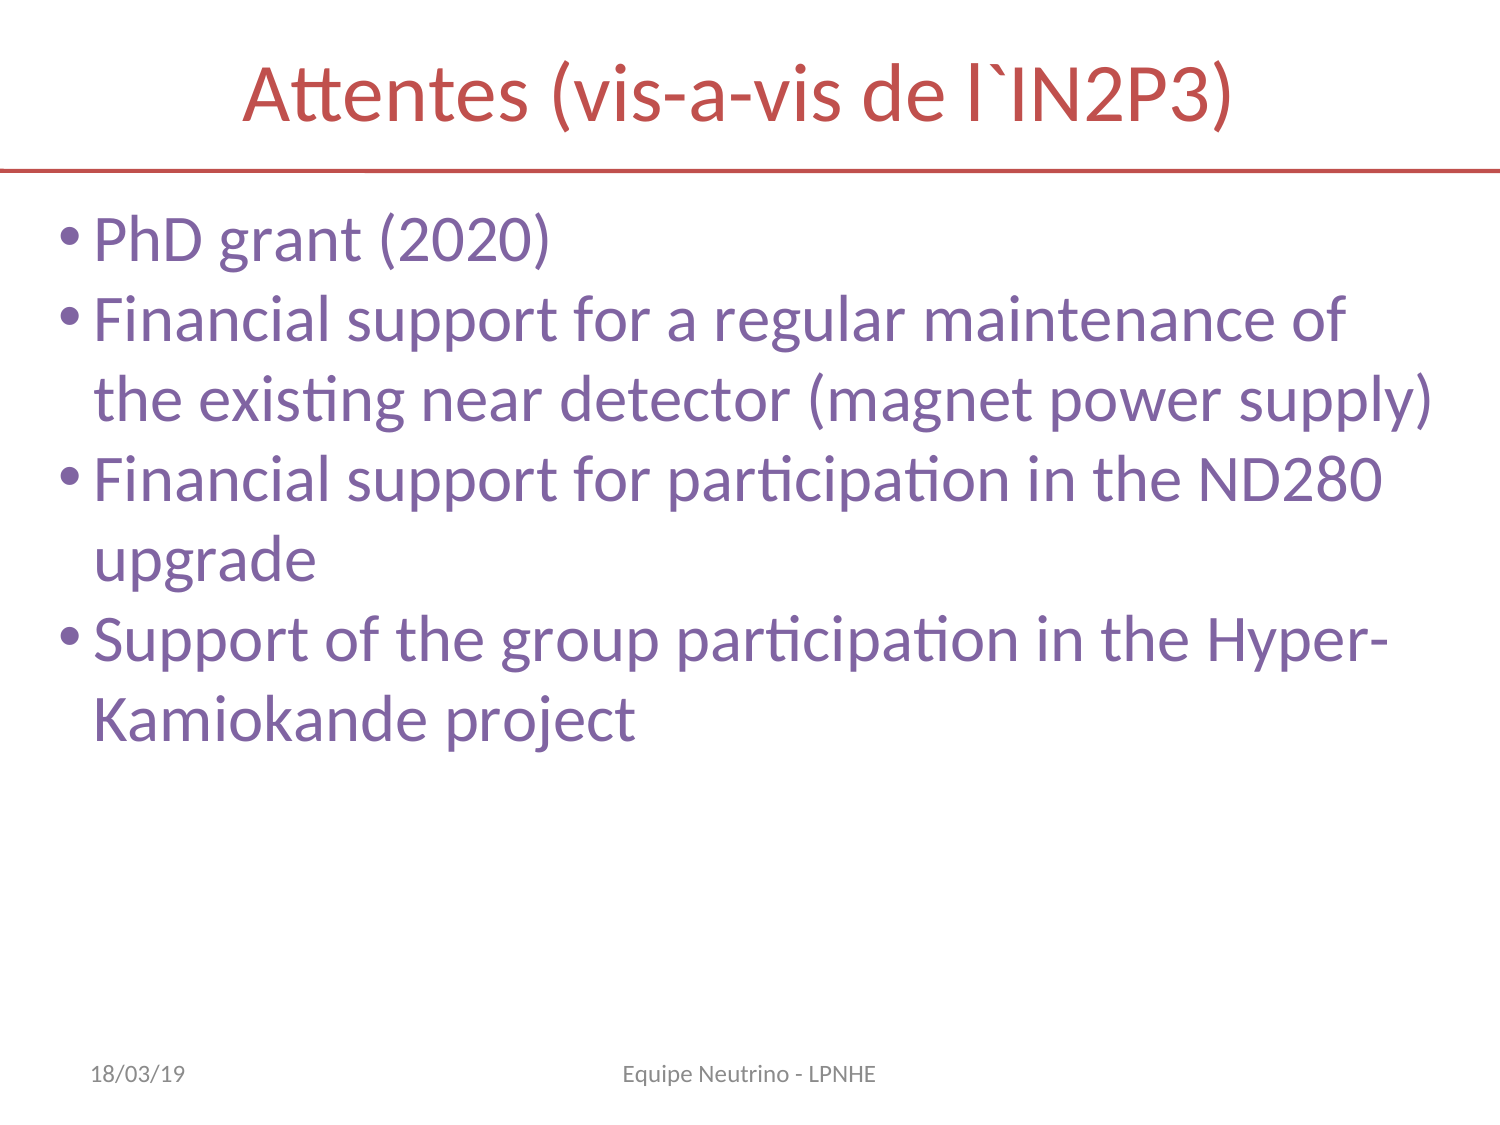

Attentes (vis-a-vis de l`IN2P3)
PhD grant (2020)
Financial support for a regular maintenance of the existing near detector (magnet power supply)
Financial support for participation in the ND280 upgrade
Support of the group participation in the Hyper-Kamiokande project
18/03/19
Equipe Neutrino - LPNHE